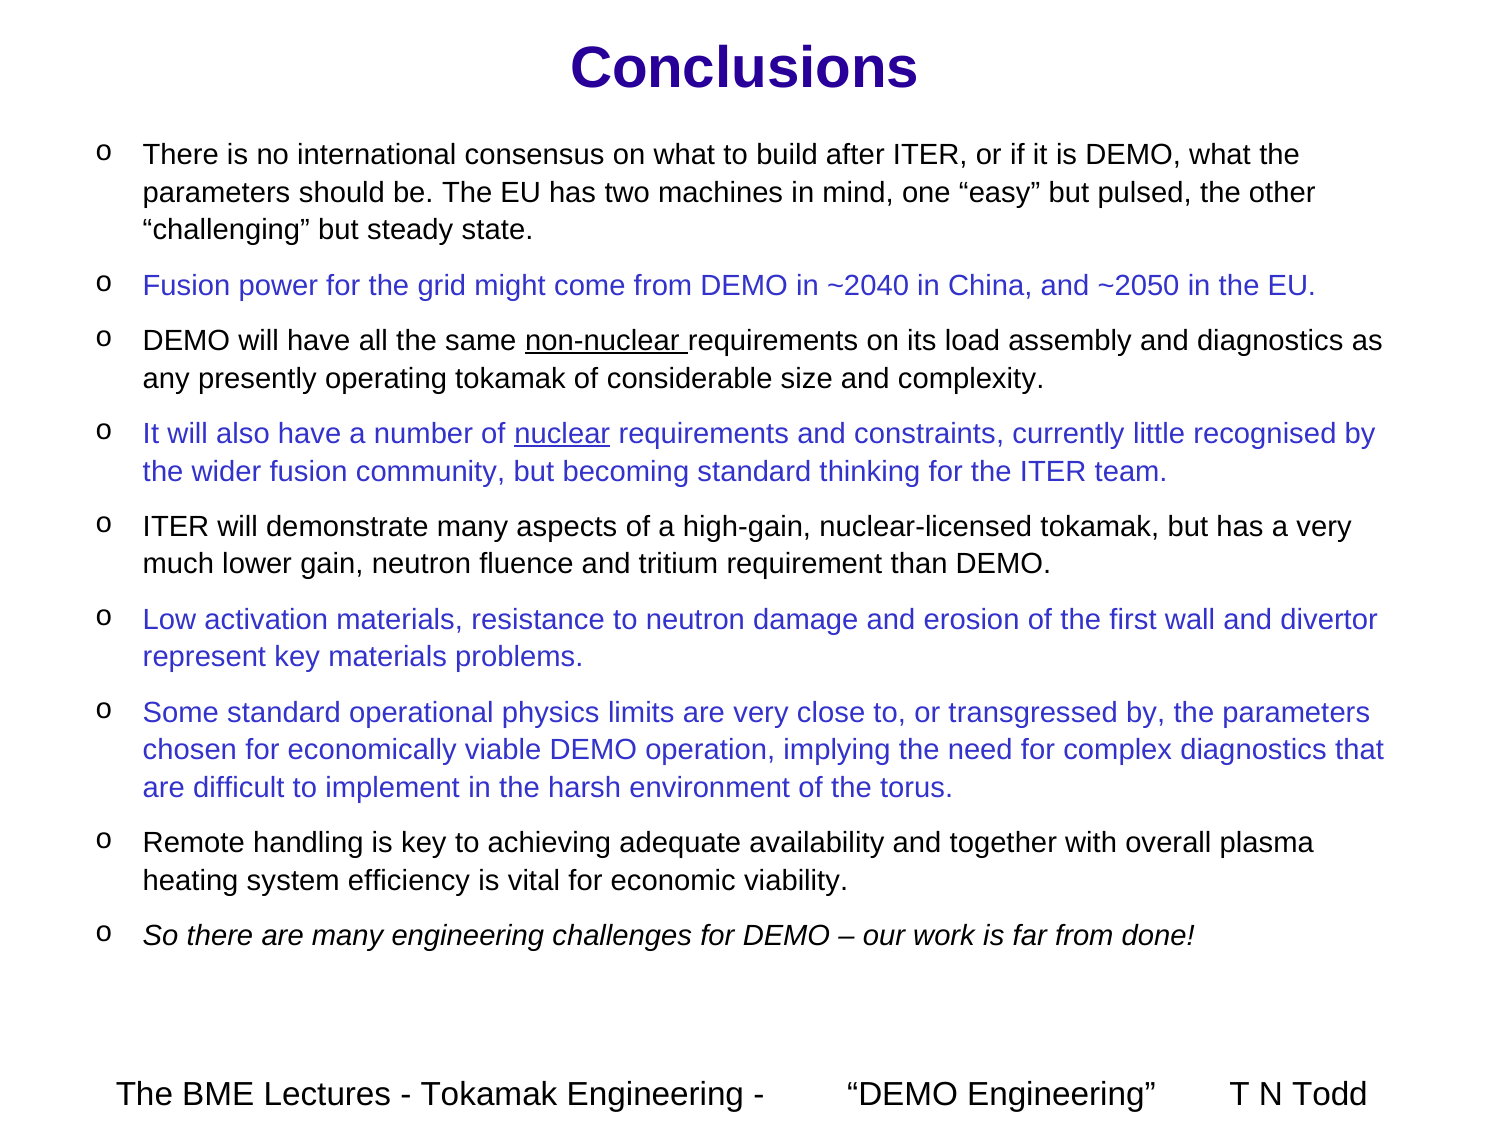

Conclusions
There is no international consensus on what to build after ITER, or if it is DEMO, what the parameters should be. The EU has two machines in mind, one “easy” but pulsed, the other “challenging” but steady state.
Fusion power for the grid might come from DEMO in ~2040 in China, and ~2050 in the EU.
DEMO will have all the same non-nuclear requirements on its load assembly and diagnostics as any presently operating tokamak of considerable size and complexity.
It will also have a number of nuclear requirements and constraints, currently little recognised by the wider fusion community, but becoming standard thinking for the ITER team.
ITER will demonstrate many aspects of a high-gain, nuclear-licensed tokamak, but has a very much lower gain, neutron fluence and tritium requirement than DEMO.
Low activation materials, resistance to neutron damage and erosion of the first wall and divertor represent key materials problems.
Some standard operational physics limits are very close to, or transgressed by, the parameters chosen for economically viable DEMO operation, implying the need for complex diagnostics that are difficult to implement in the harsh environment of the torus.
Remote handling is key to achieving adequate availability and together with overall plasma heating system efficiency is vital for economic viability.
So there are many engineering challenges for DEMO – our work is far from done!